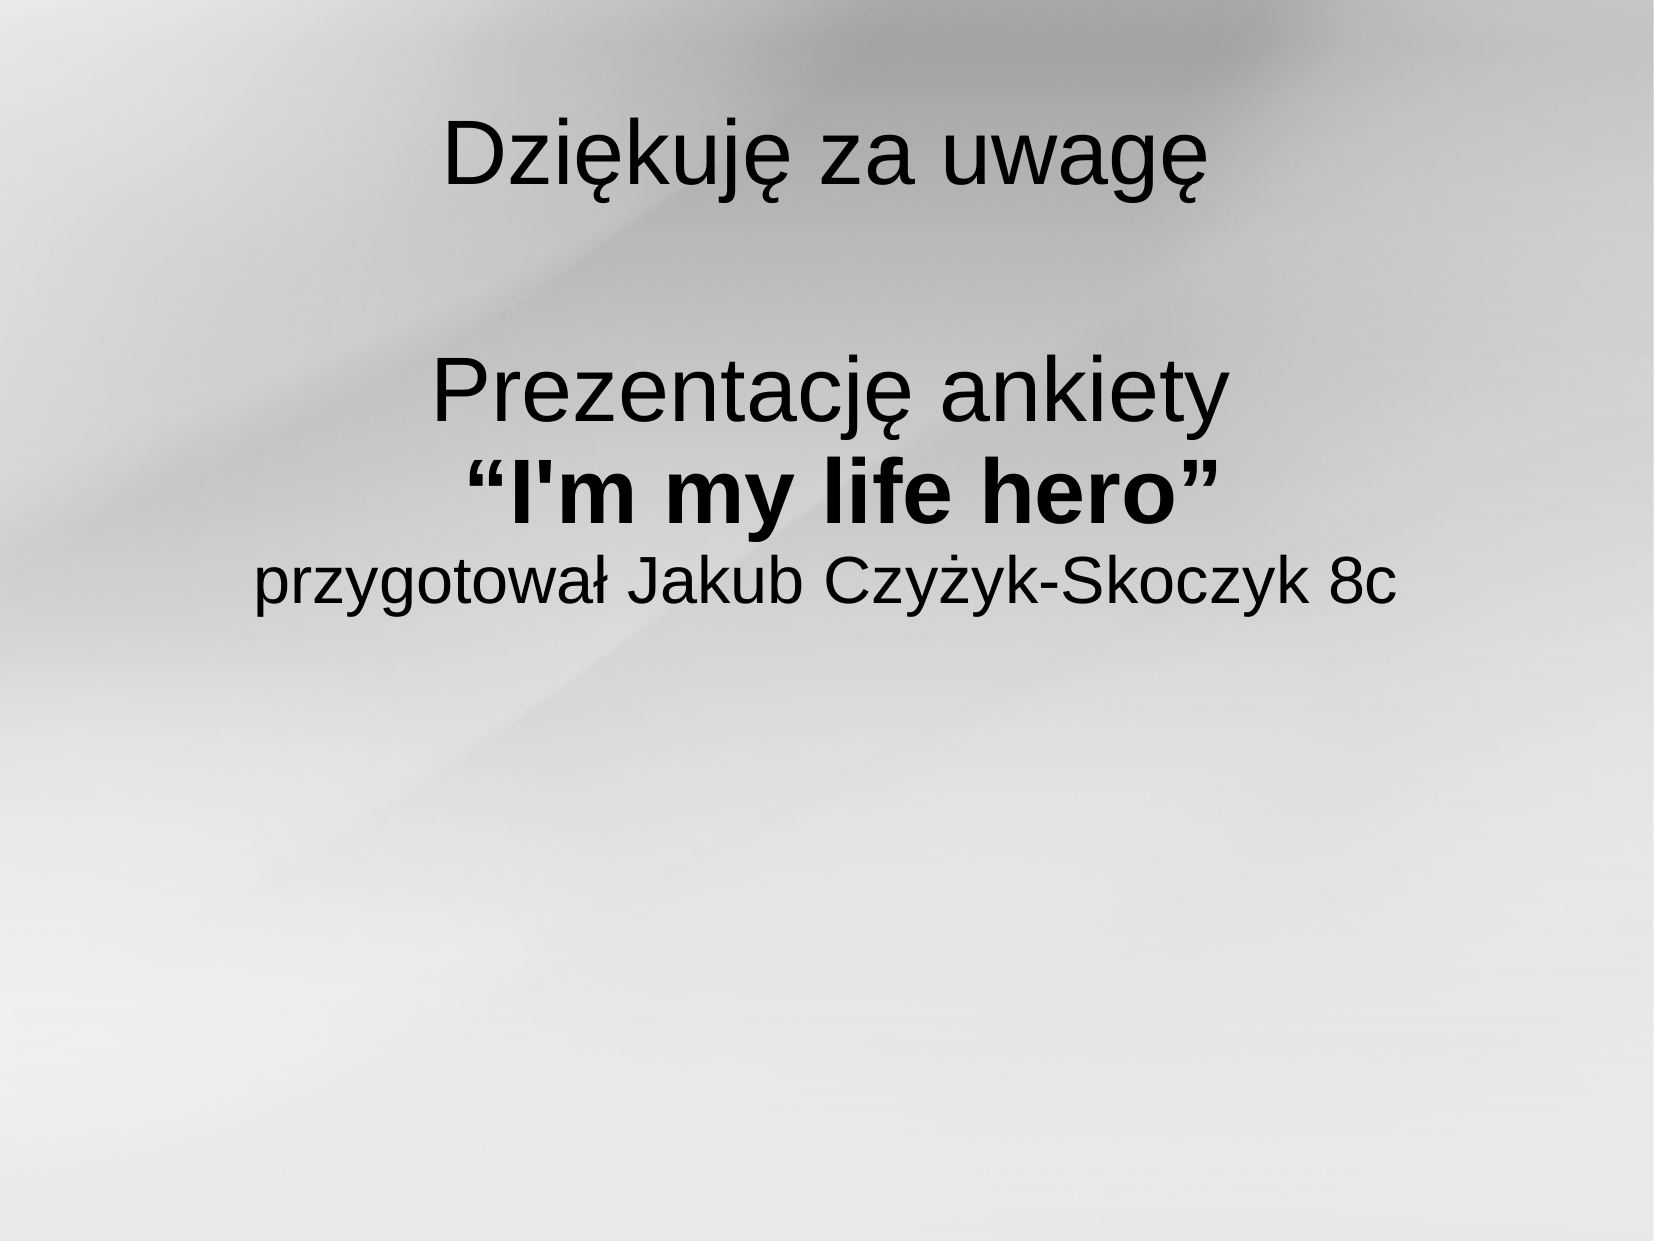

# Dziękuję za uwagę
Prezentację ankiety
“I'm my life hero”
przygotował Jakub Czyżyk-Skoczyk 8c